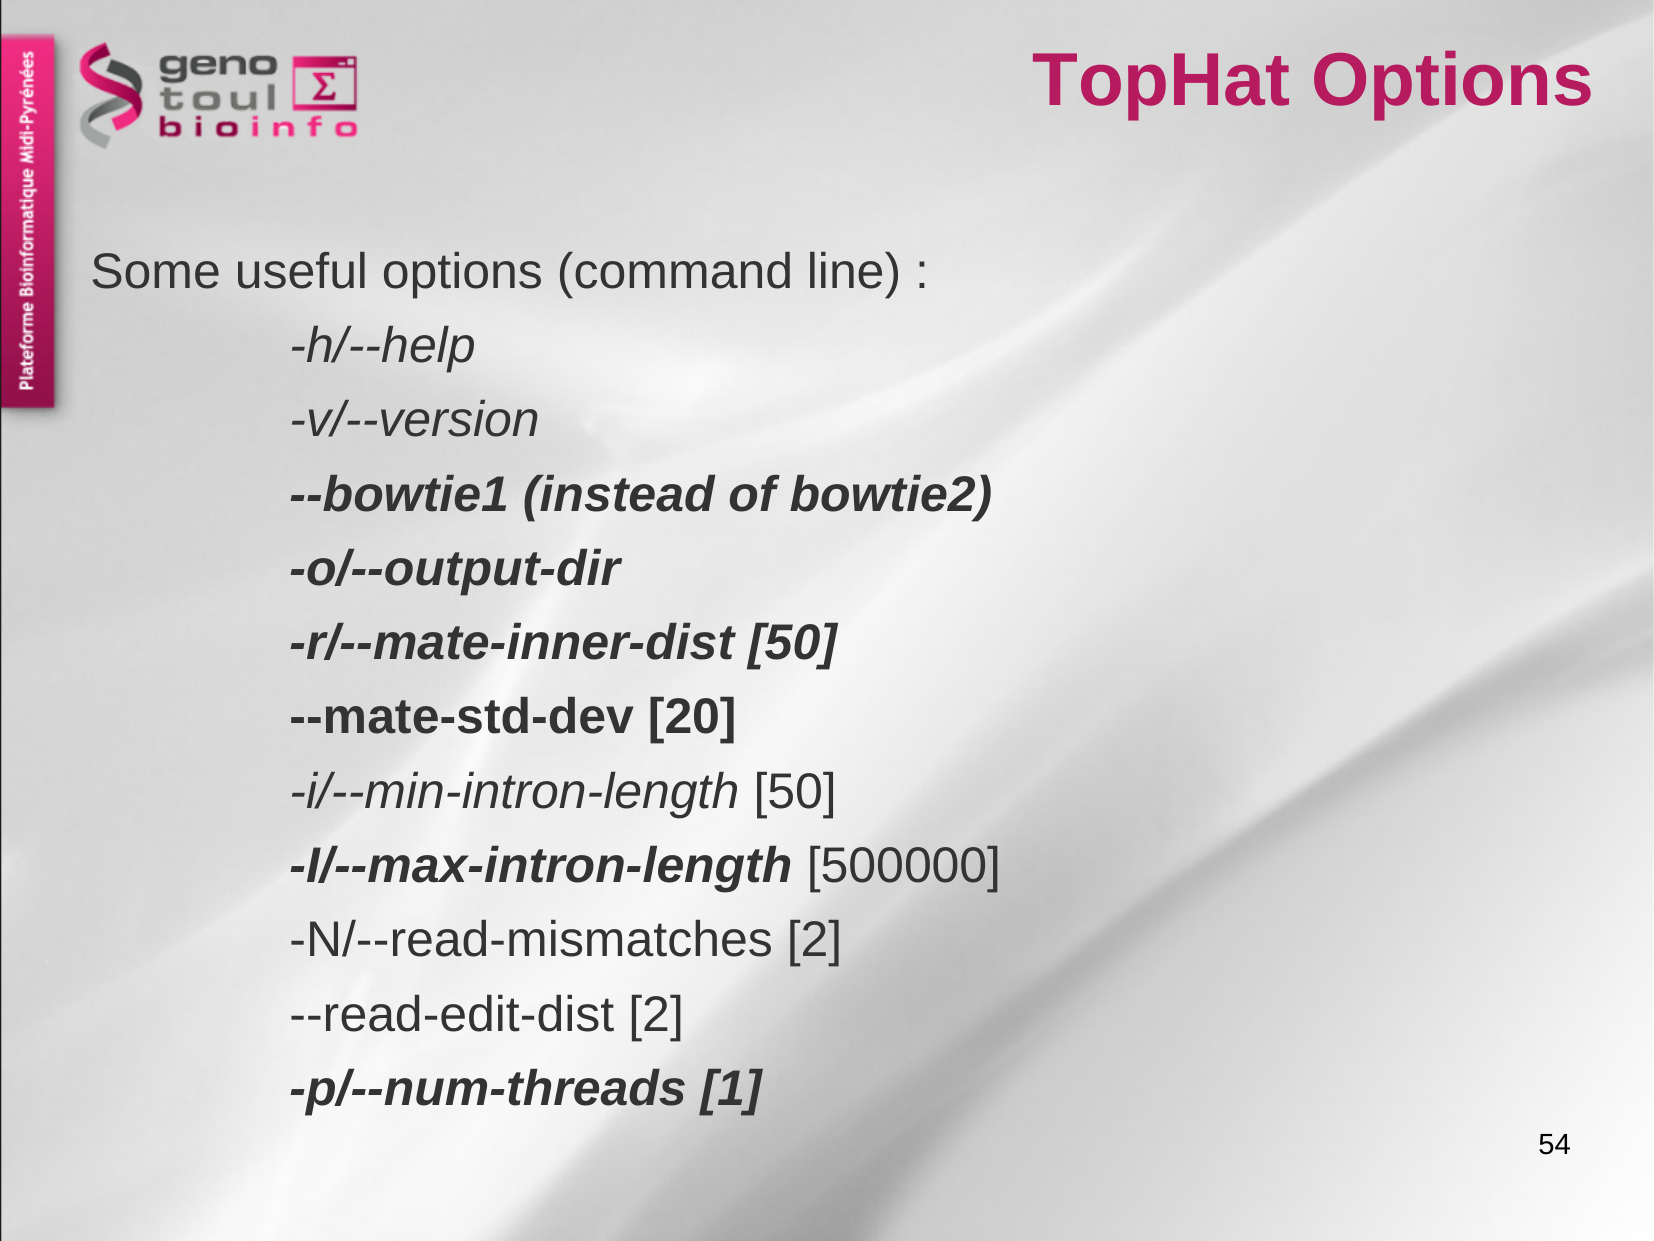

TopHat Options
# Some useful options (command line) :
-h/--help
-v/--version
--bowtie1 (instead of bowtie2)
-o/--output-dir
-r/--mate-inner-dist [50]
--mate-std-dev [20]
-i/--min-intron-length [50]
-I/--max-intron-length [500000]
-N/--read-mismatches [2]
--read-edit-dist [2]
-p/--num-threads [1]